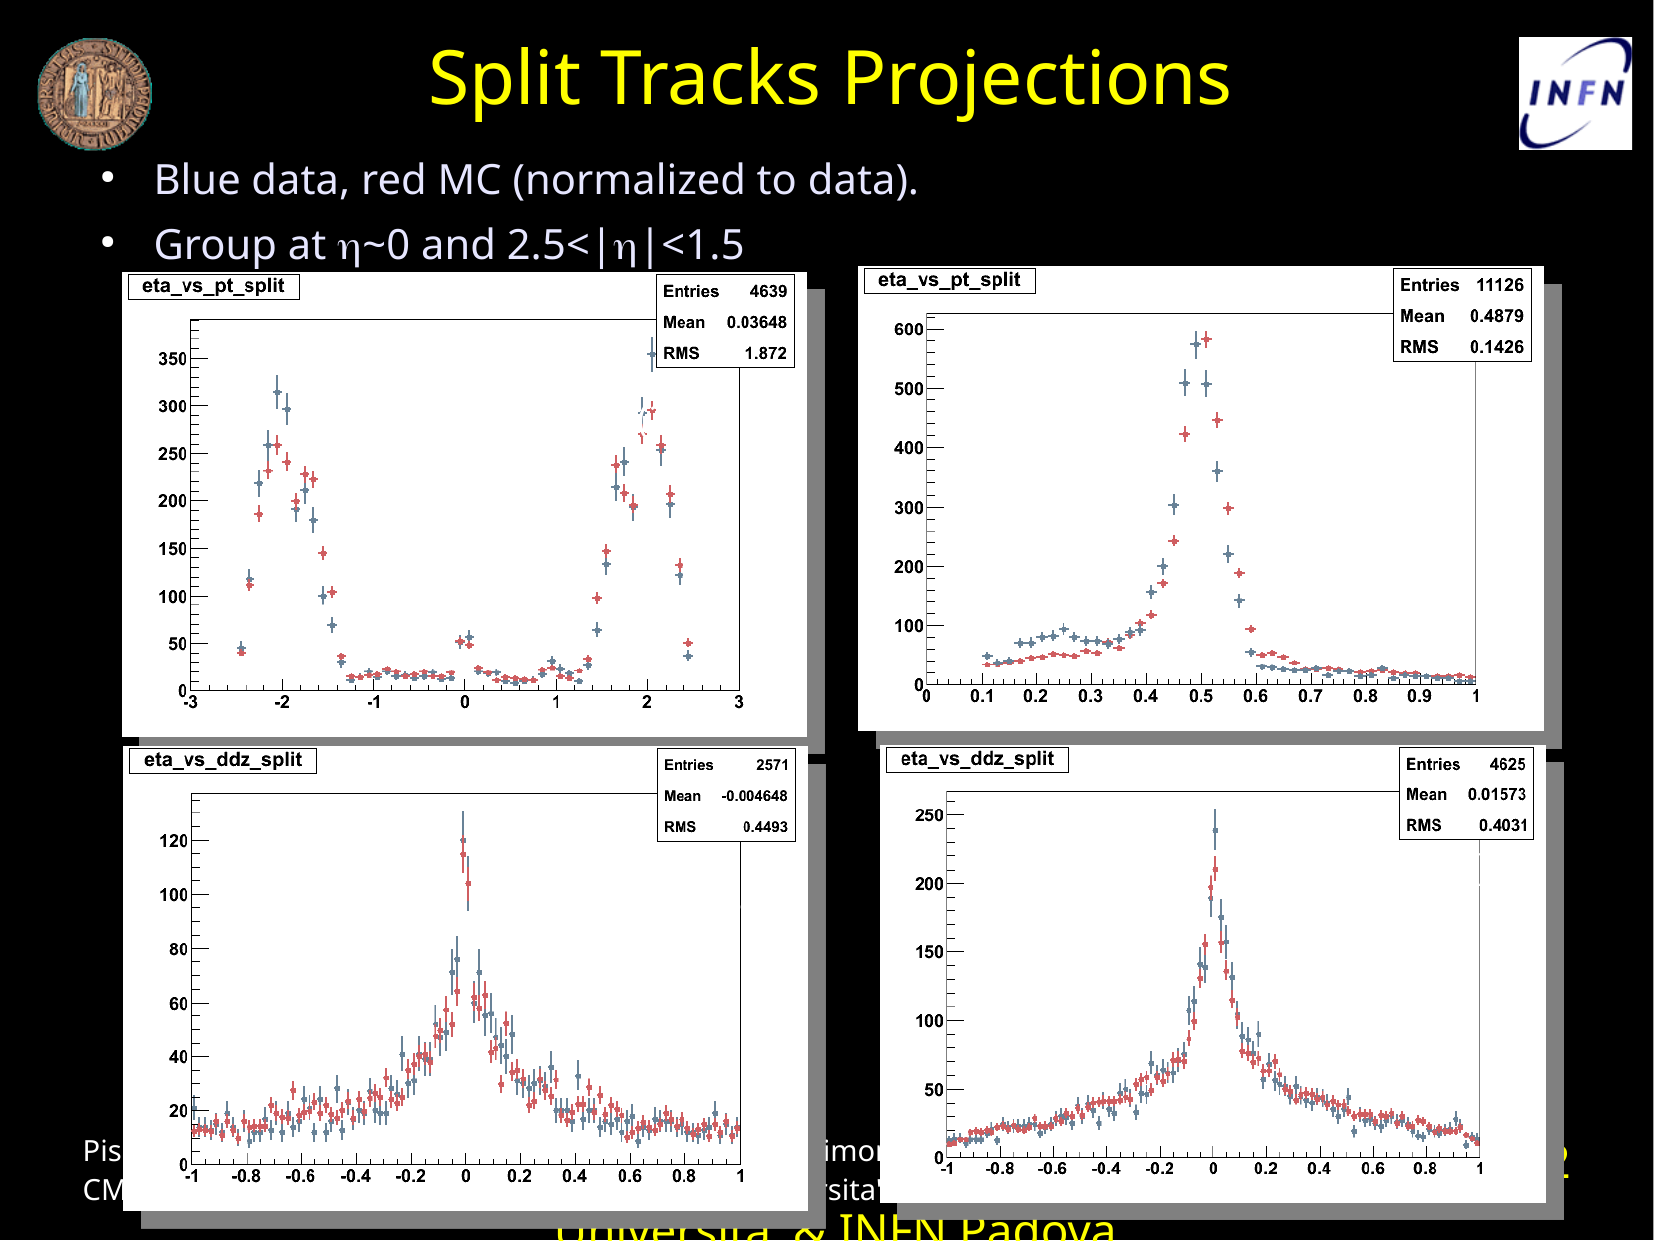

# Split Tracks Projections
Blue data, red MC (normalized to data).
Group at h~0 and 2.5<|h|<1.5
 .h (2nd)
 Pt (2nd)
 Ddxy=dxy(i)–dxy(j)
 D dz=dz(i)–dz(j)
CMS Tracking Meeting
32